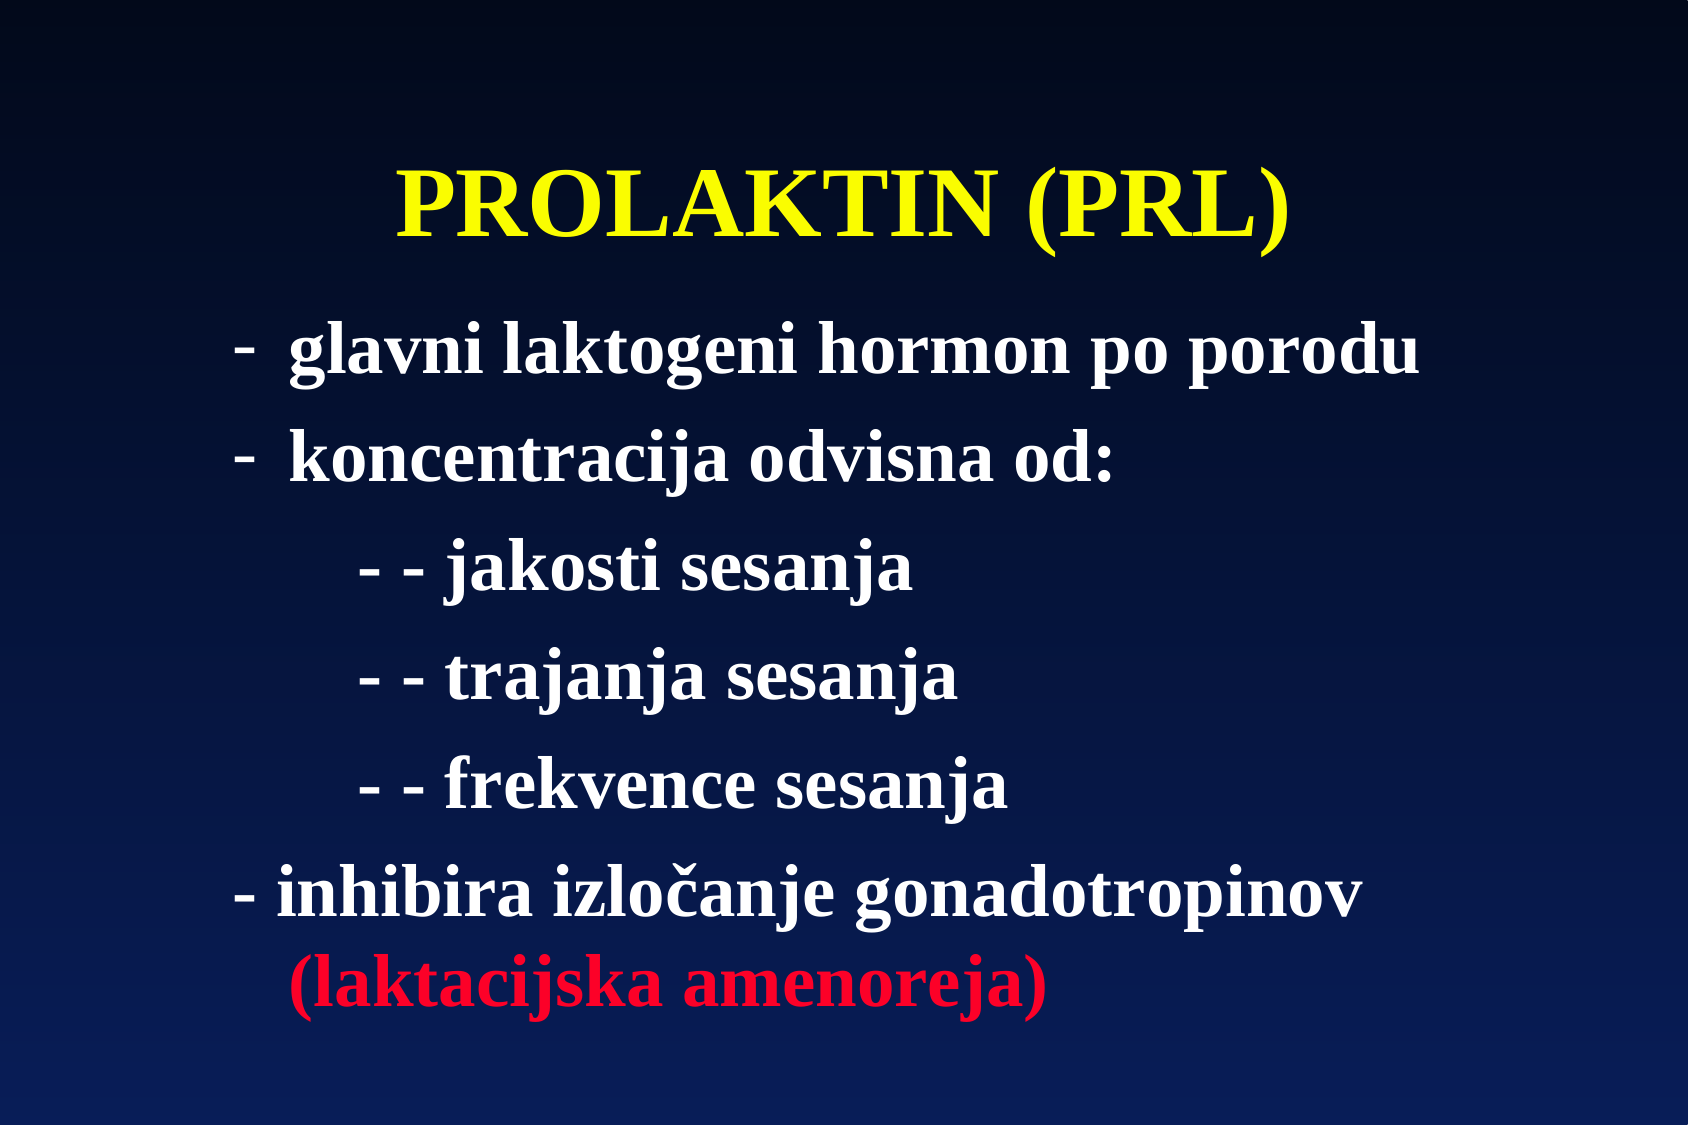

# PROLAKTIN (PRL)
glavni laktogeni hormon po porodu
koncentracija odvisna od:
		- - jakosti sesanja
		- - trajanja sesanja
		- - frekvence sesanja
- inhibira izločanje gonadotropinov (laktacijska amenoreja)